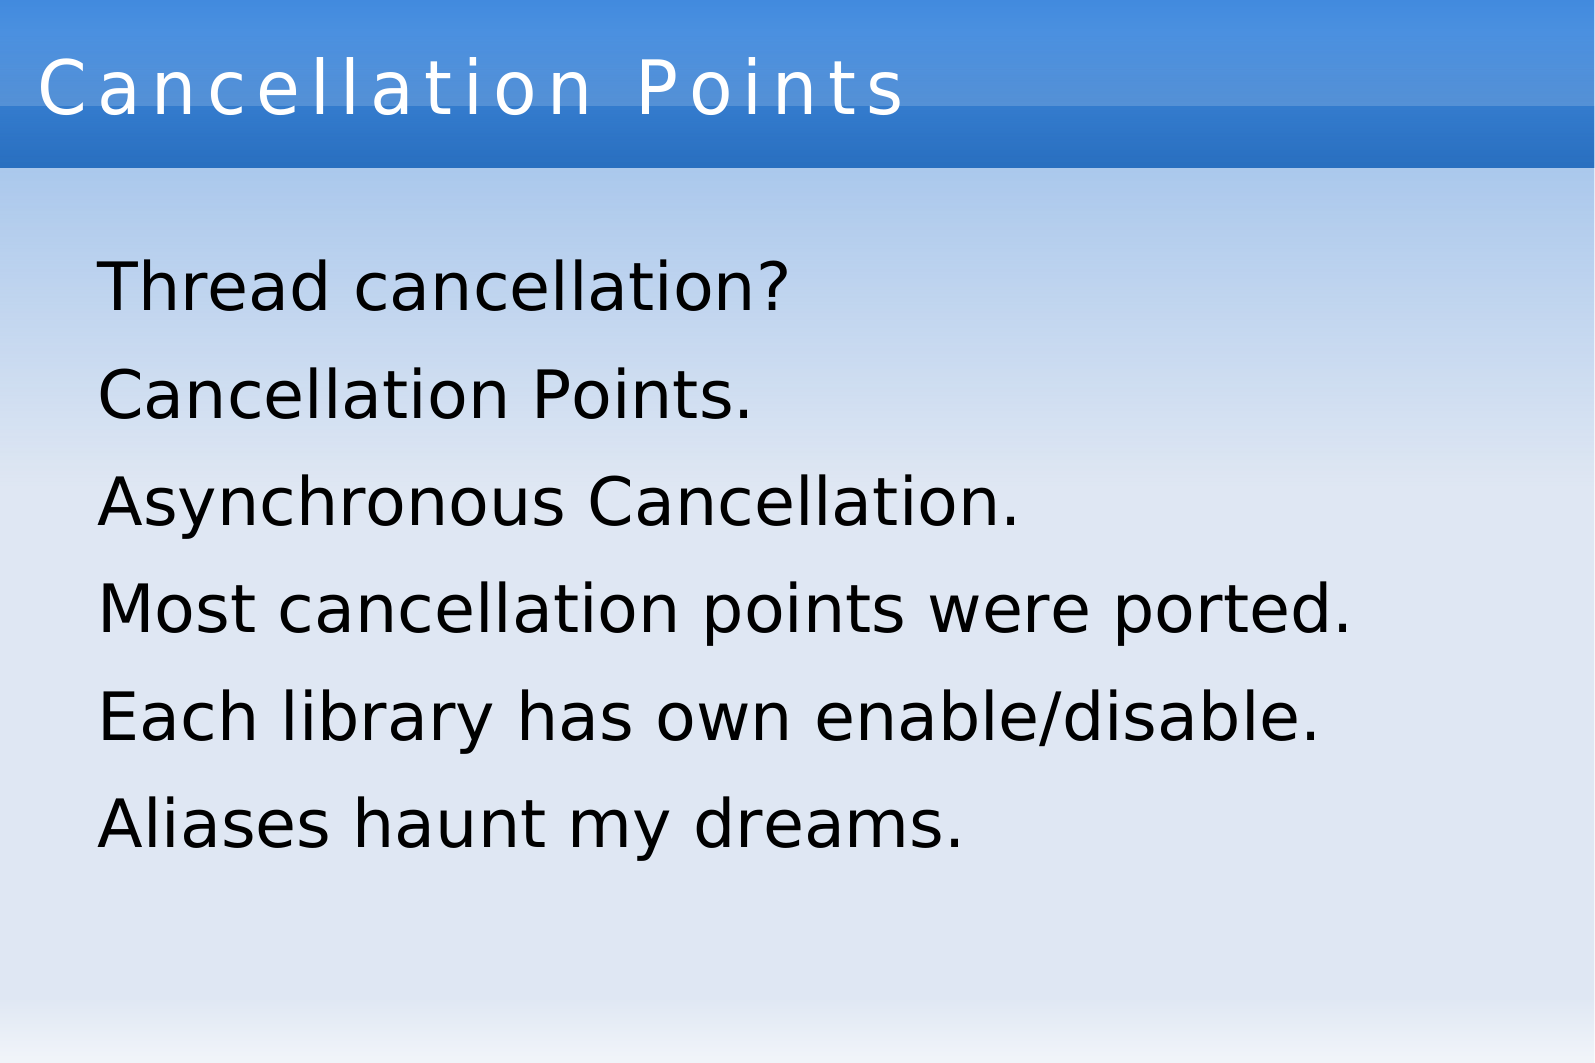

# Cancellation Points
Thread cancellation?
Cancellation Points.
Asynchronous Cancellation.
Most cancellation points were ported.
Each library has own enable/disable.
Aliases haunt my dreams.